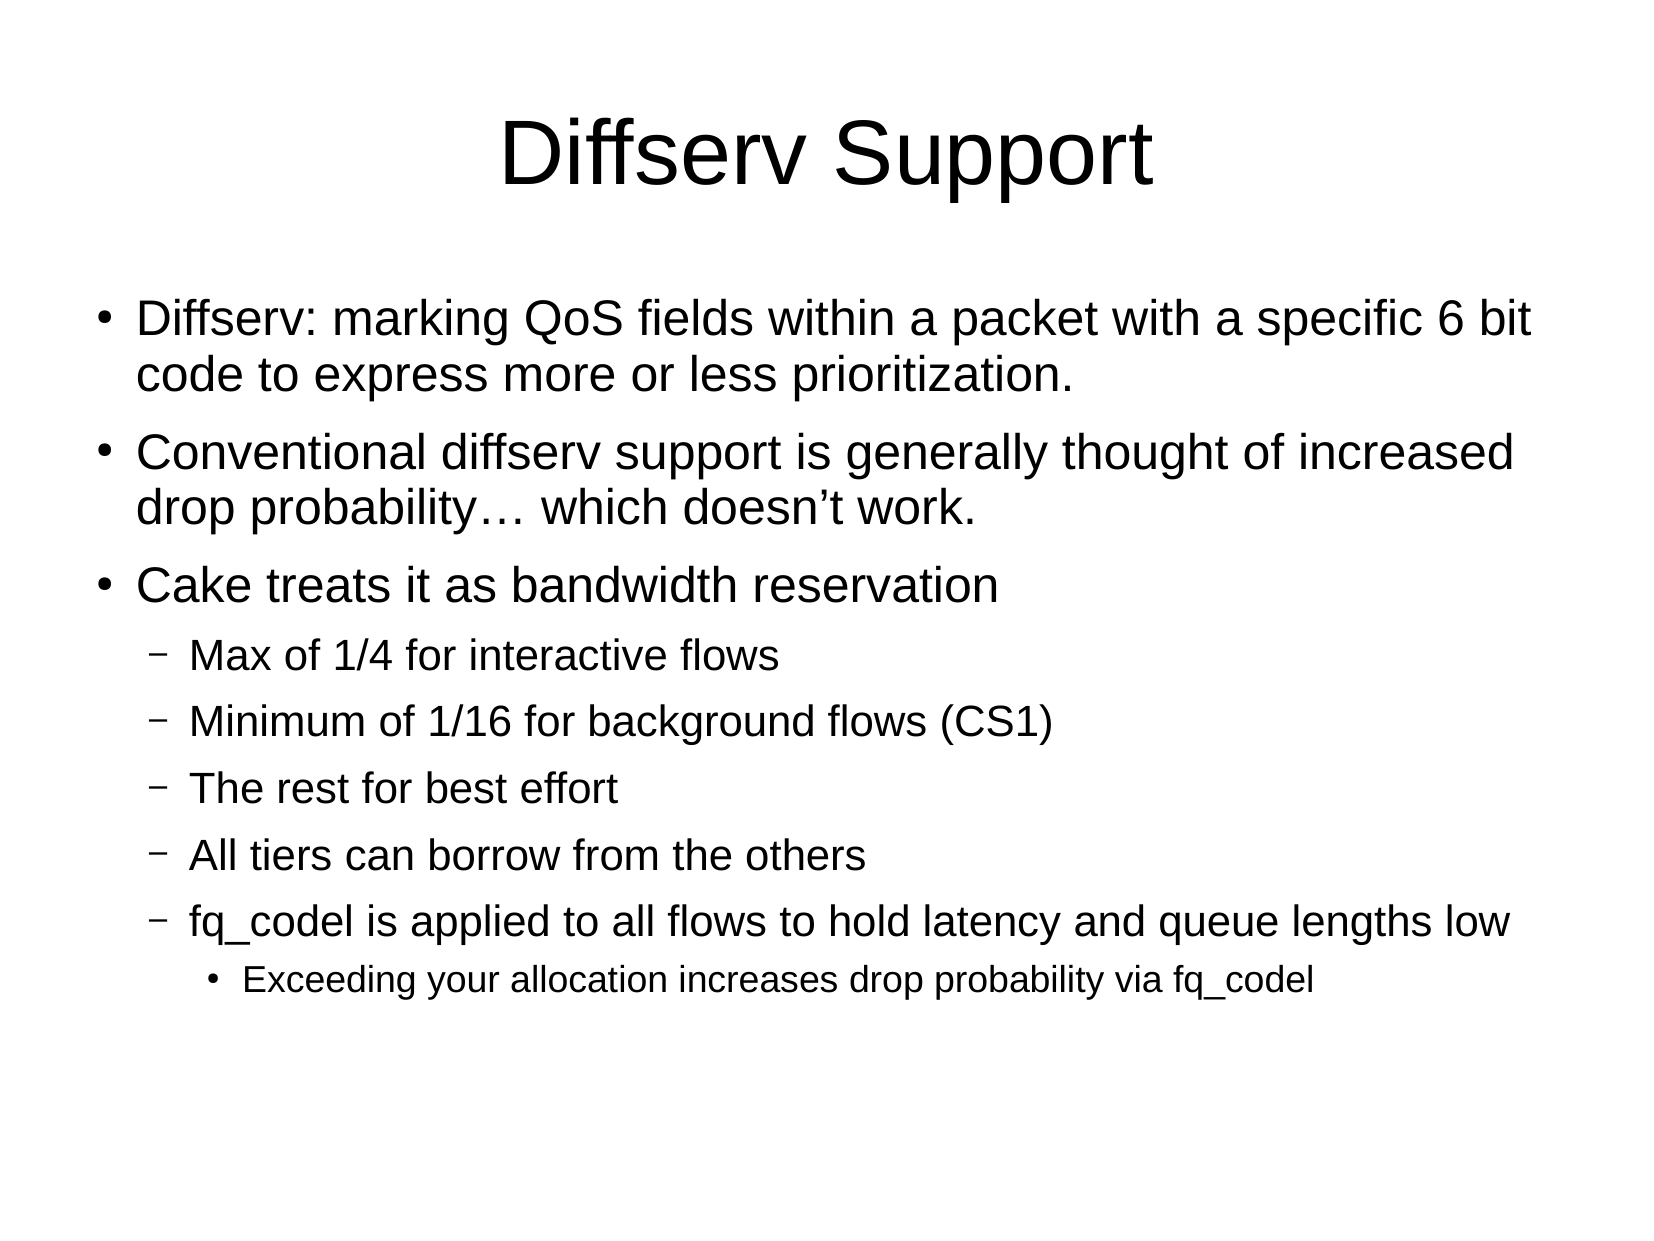

# Diffserv Support
Diffserv: marking QoS fields within a packet with a specific 6 bit code to express more or less prioritization.
Conventional diffserv support is generally thought of increased drop probability… which doesn’t work.
Cake treats it as bandwidth reservation
Max of 1/4 for interactive flows
Minimum of 1/16 for background flows (CS1)
The rest for best effort
All tiers can borrow from the others
fq_codel is applied to all flows to hold latency and queue lengths low
Exceeding your allocation increases drop probability via fq_codel